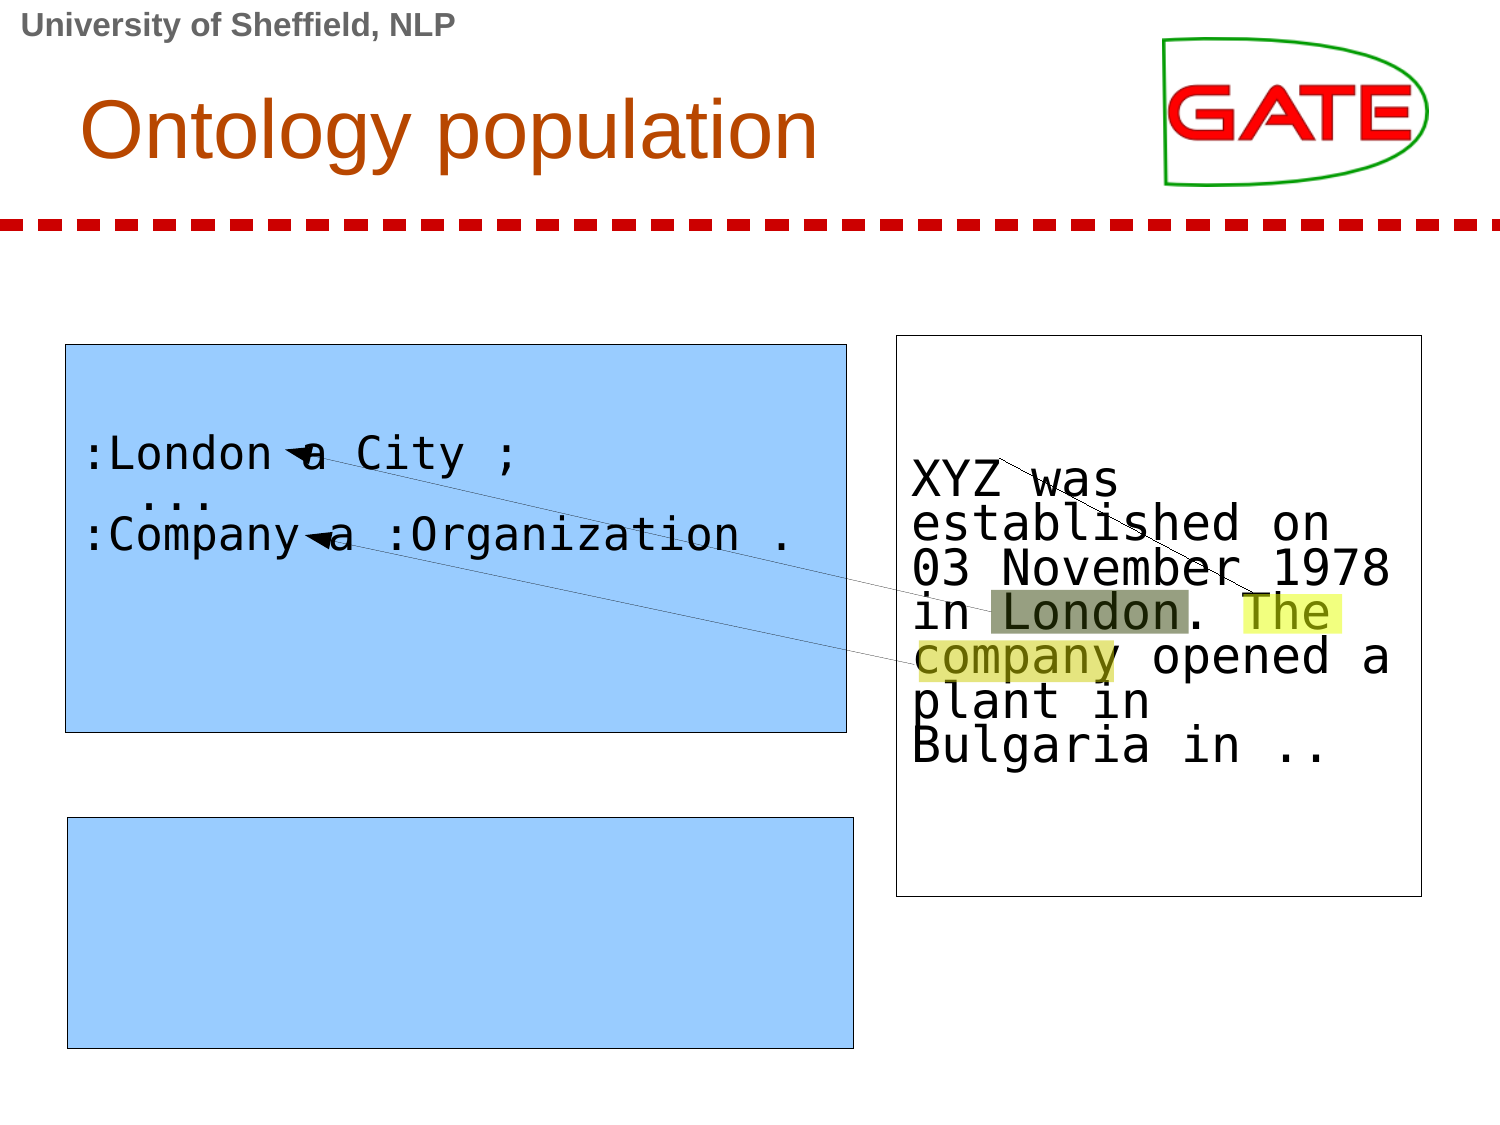

# Ontology population
XYZ was established on 03 November 1978 in London. The company opened a plant in Bulgaria in ..
:London a City ;
 ...
:Company a :Organization .